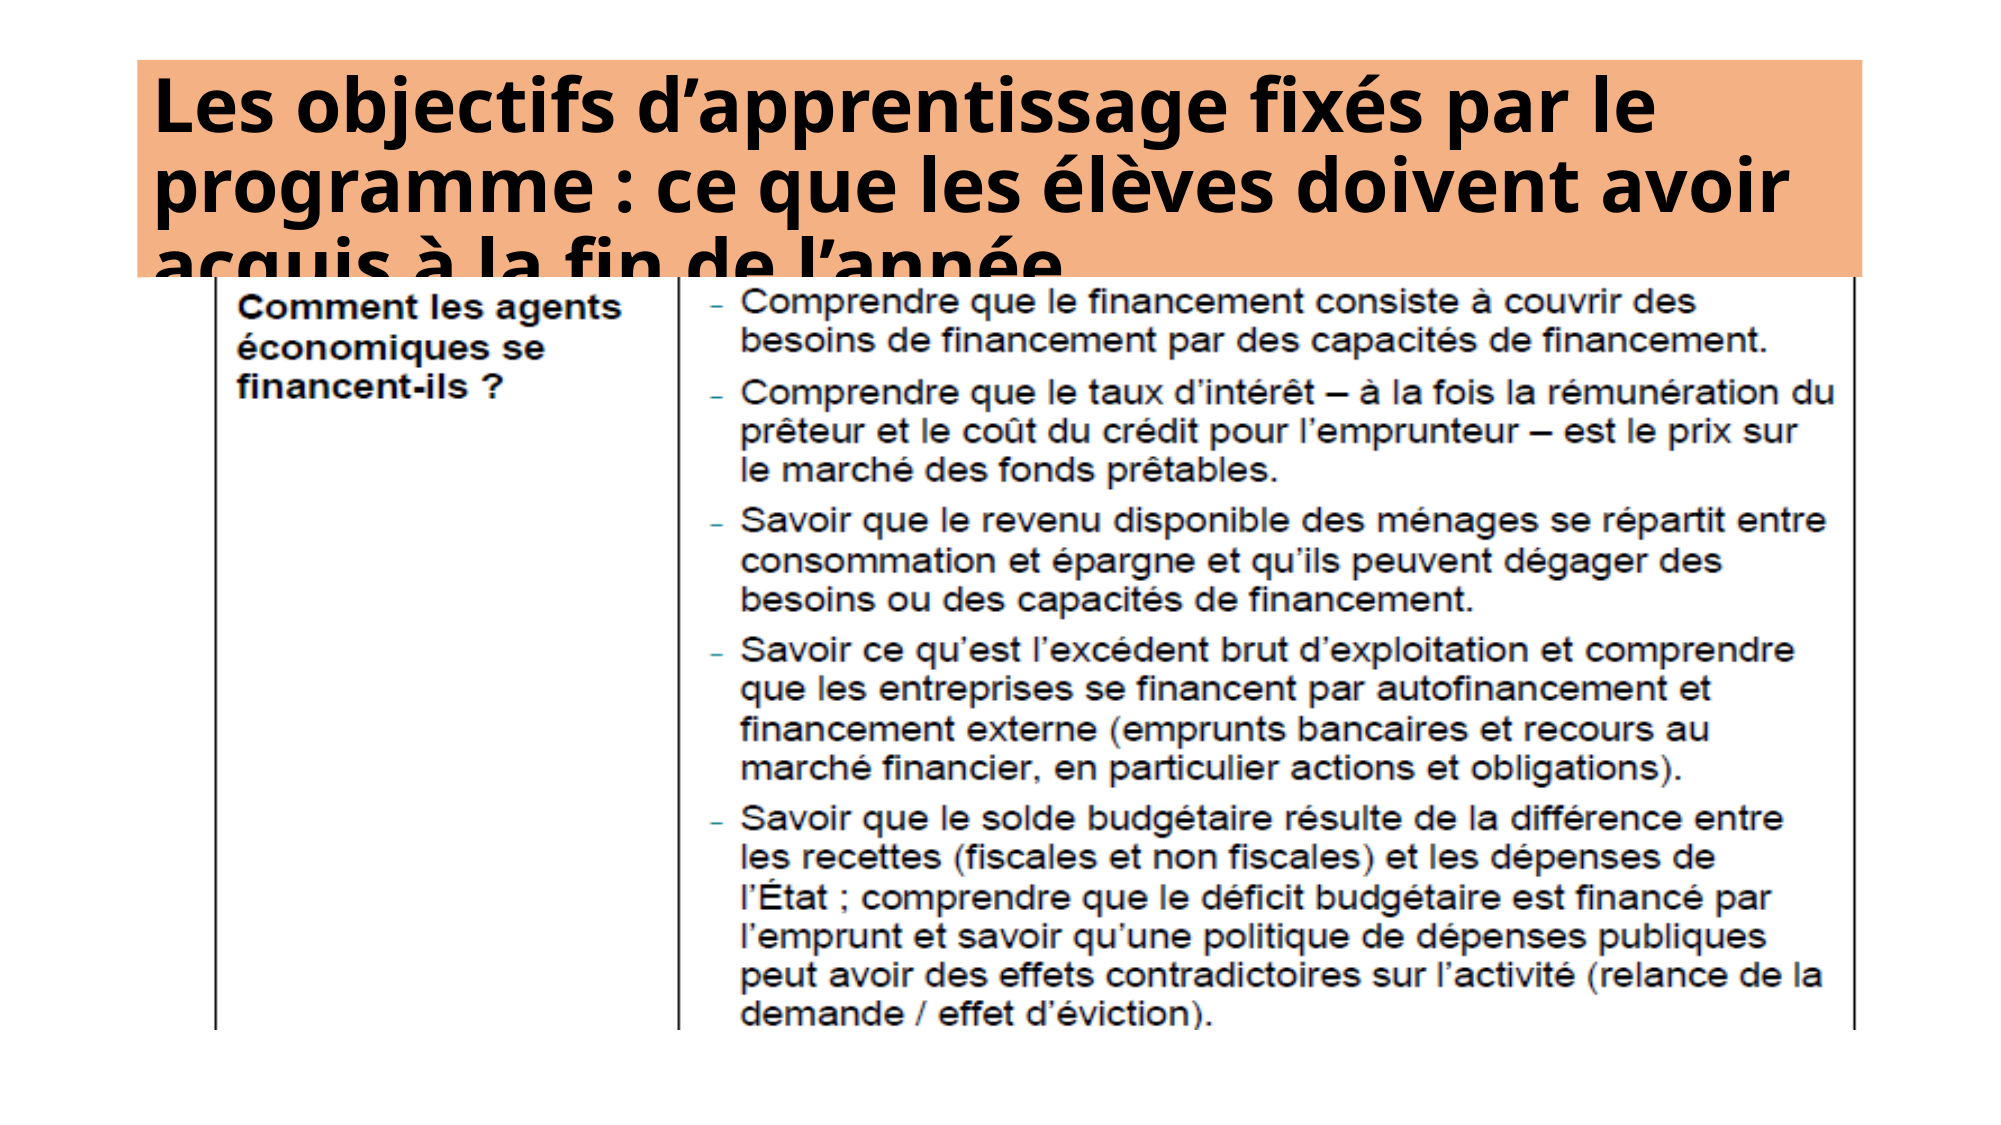

# Les objectifs d’apprentissage fixés par le programme : ce que les élèves doivent avoir acquis à la fin de l’année